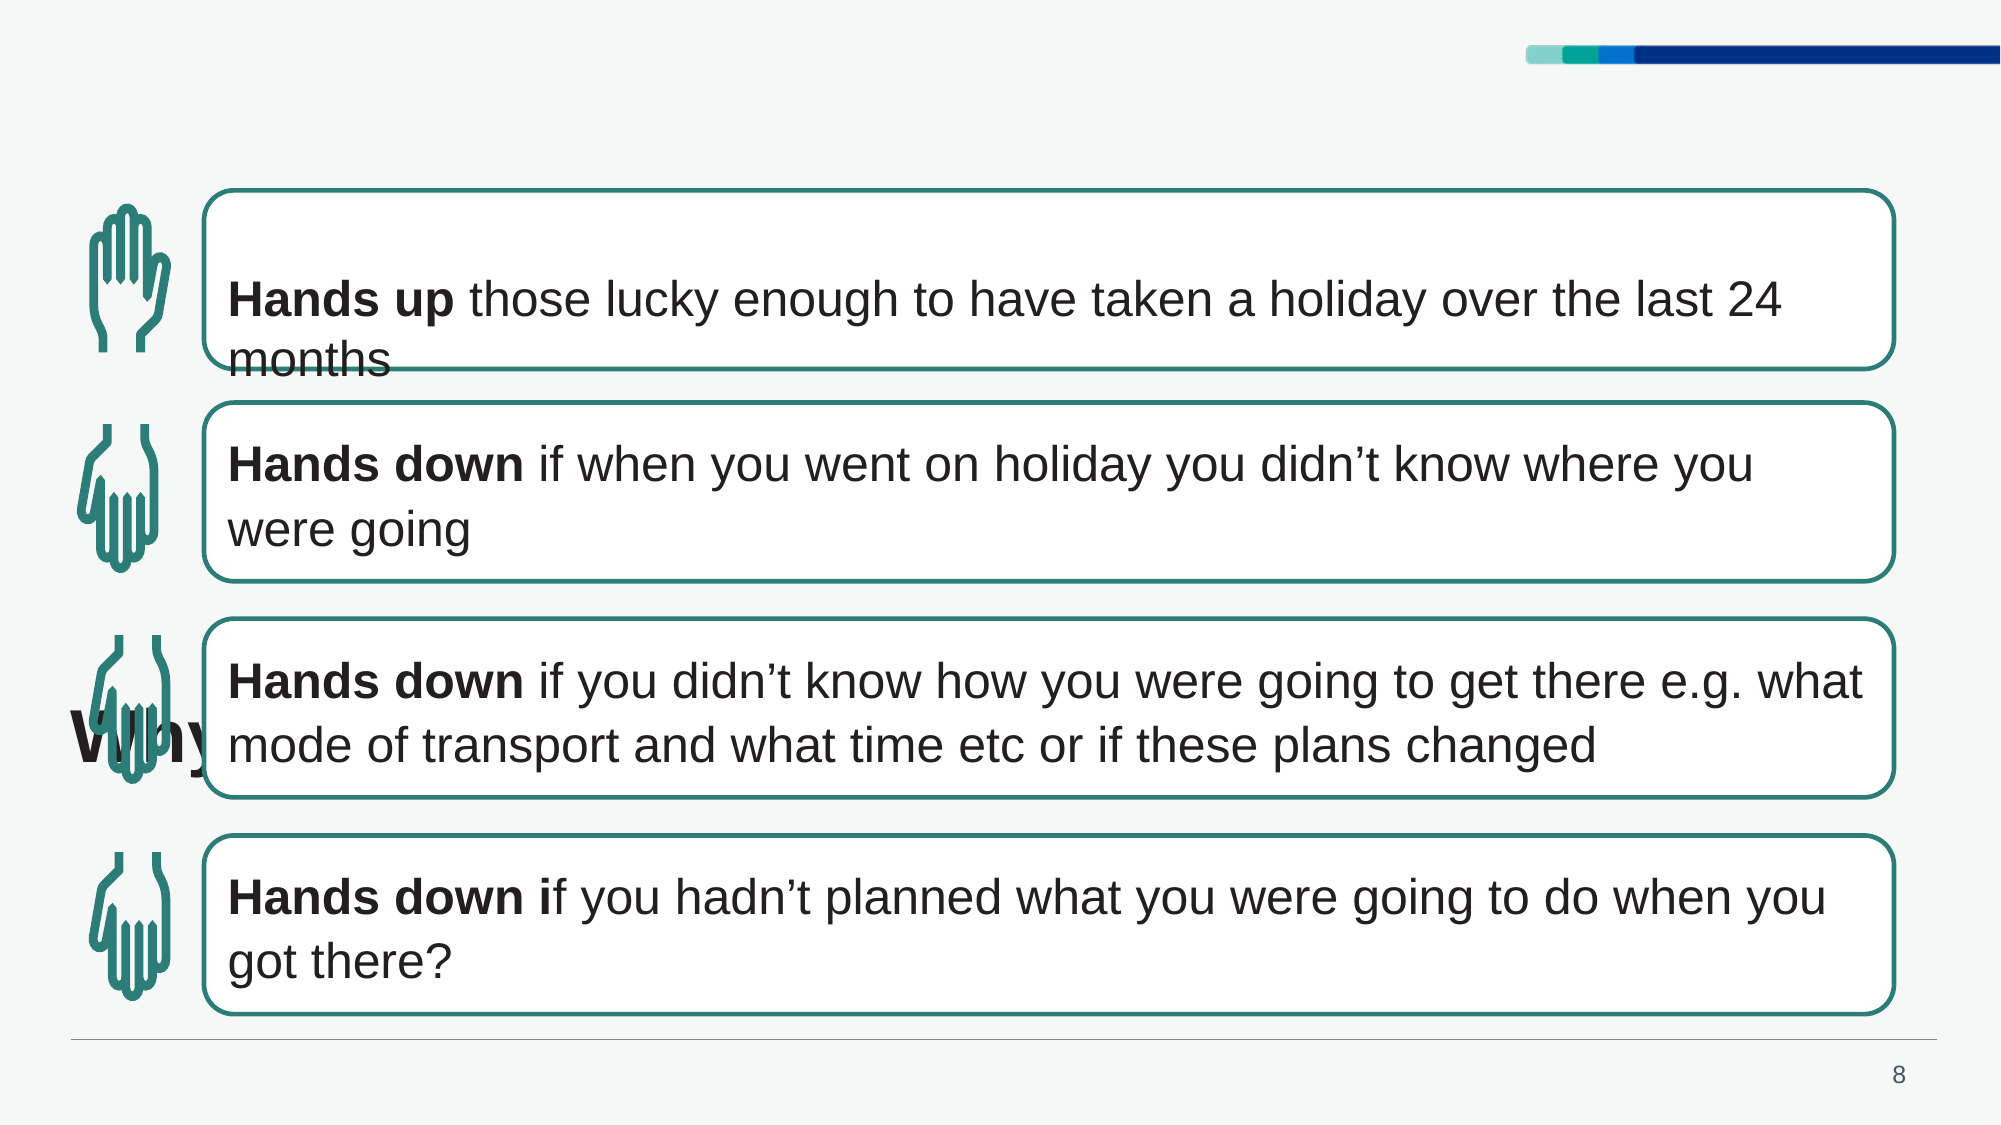

Hands up those lucky enough to have taken a holiday over the last 24 months
Hands down if when you went on holiday you didn’t know where you were going
# Why use a training plan?
Hands down if you didn’t know how you were going to get there e.g. what mode of transport and what time etc or if these plans changed
Hands down if you hadn’t planned what you were going to do when you got there?